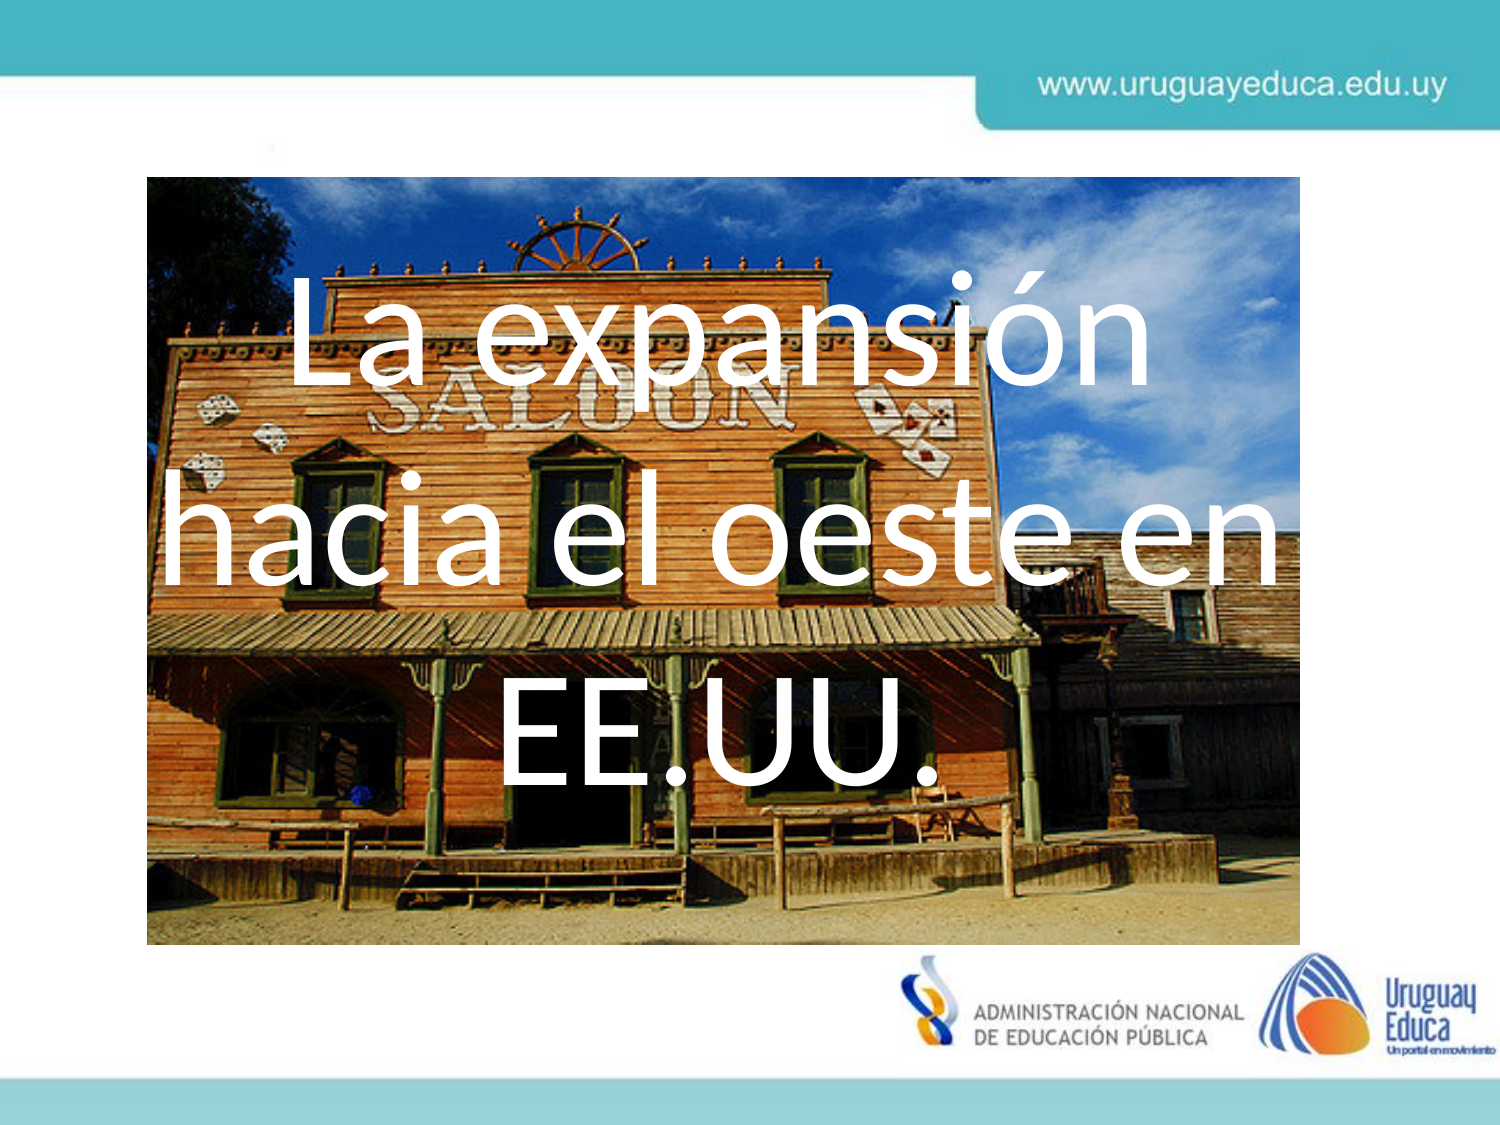

# La expansión hacia el oeste en EE.UU.